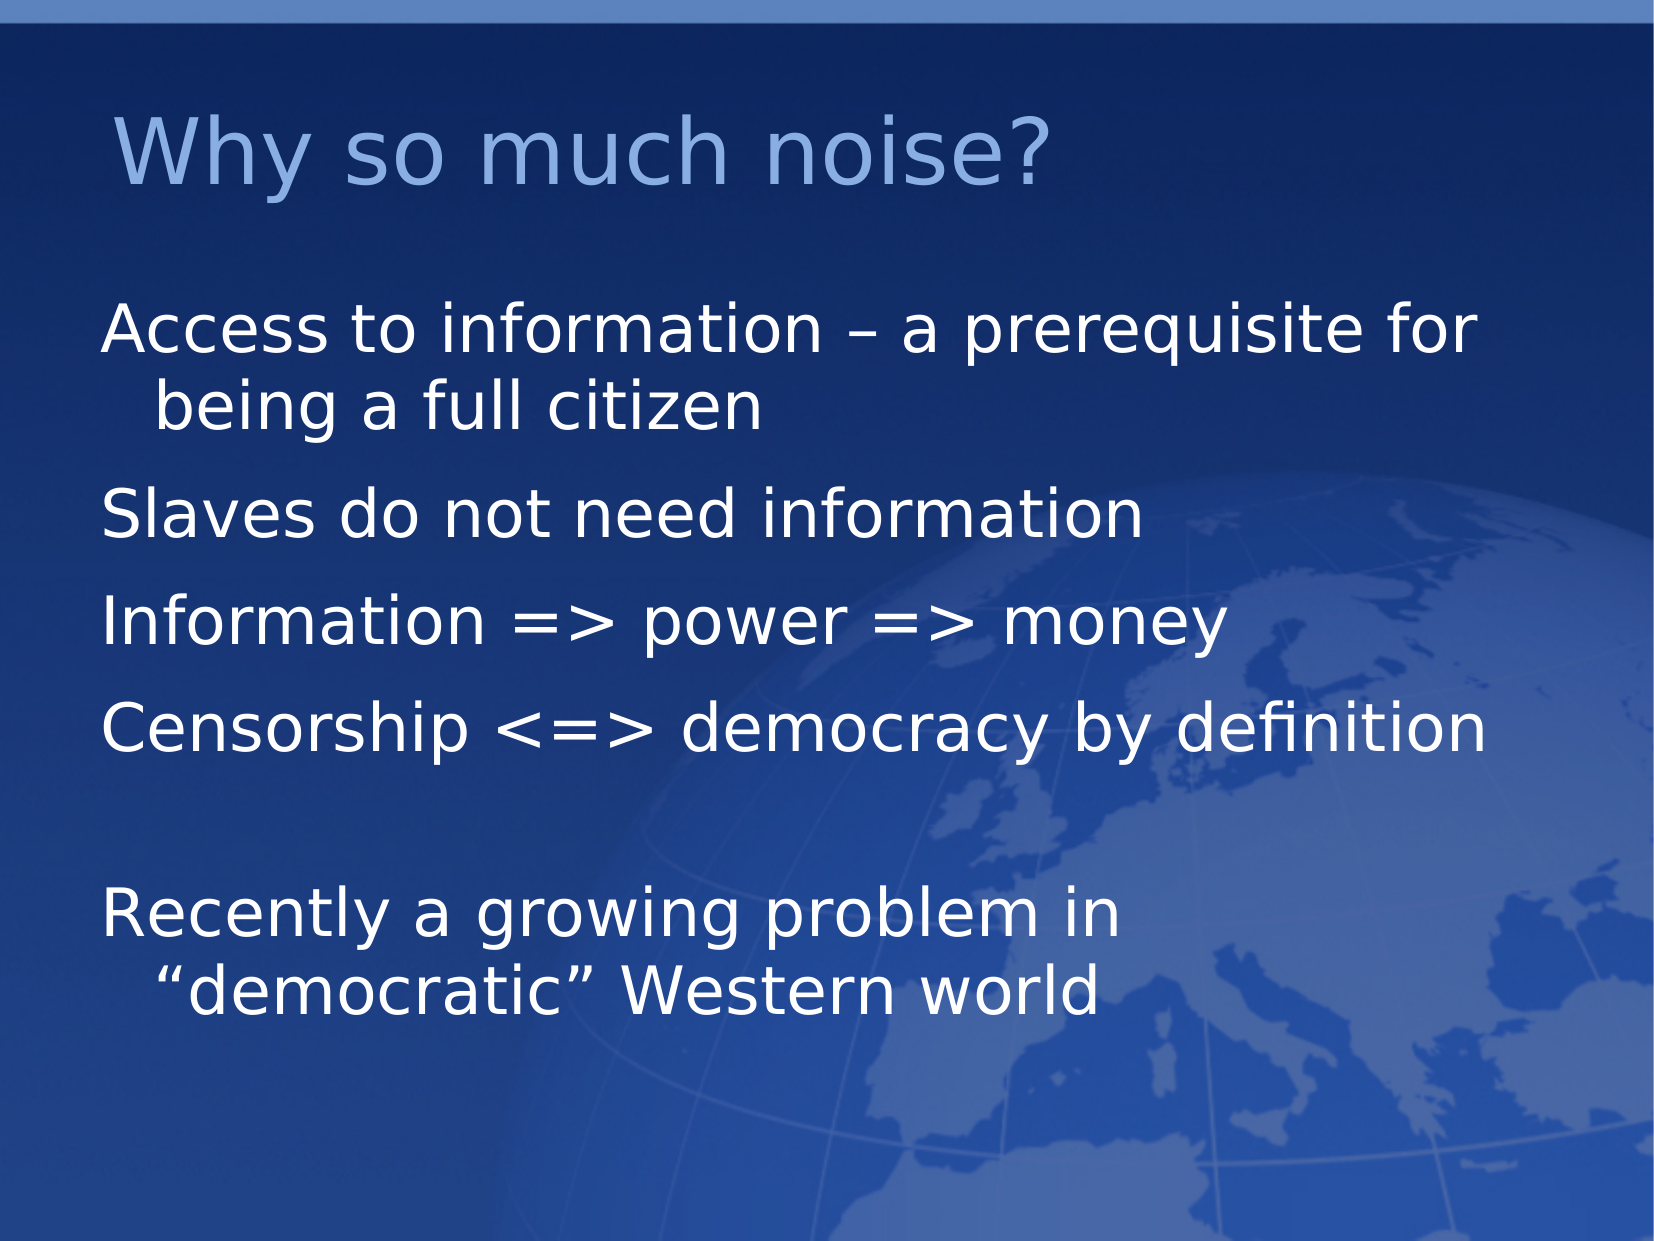

# Why so much noise?
Access to information – a prerequisite for being a full citizen
Slaves do not need information
Information => power => money
Censorship <=> democracy by definition
Recently a growing problem in “democratic” Western world